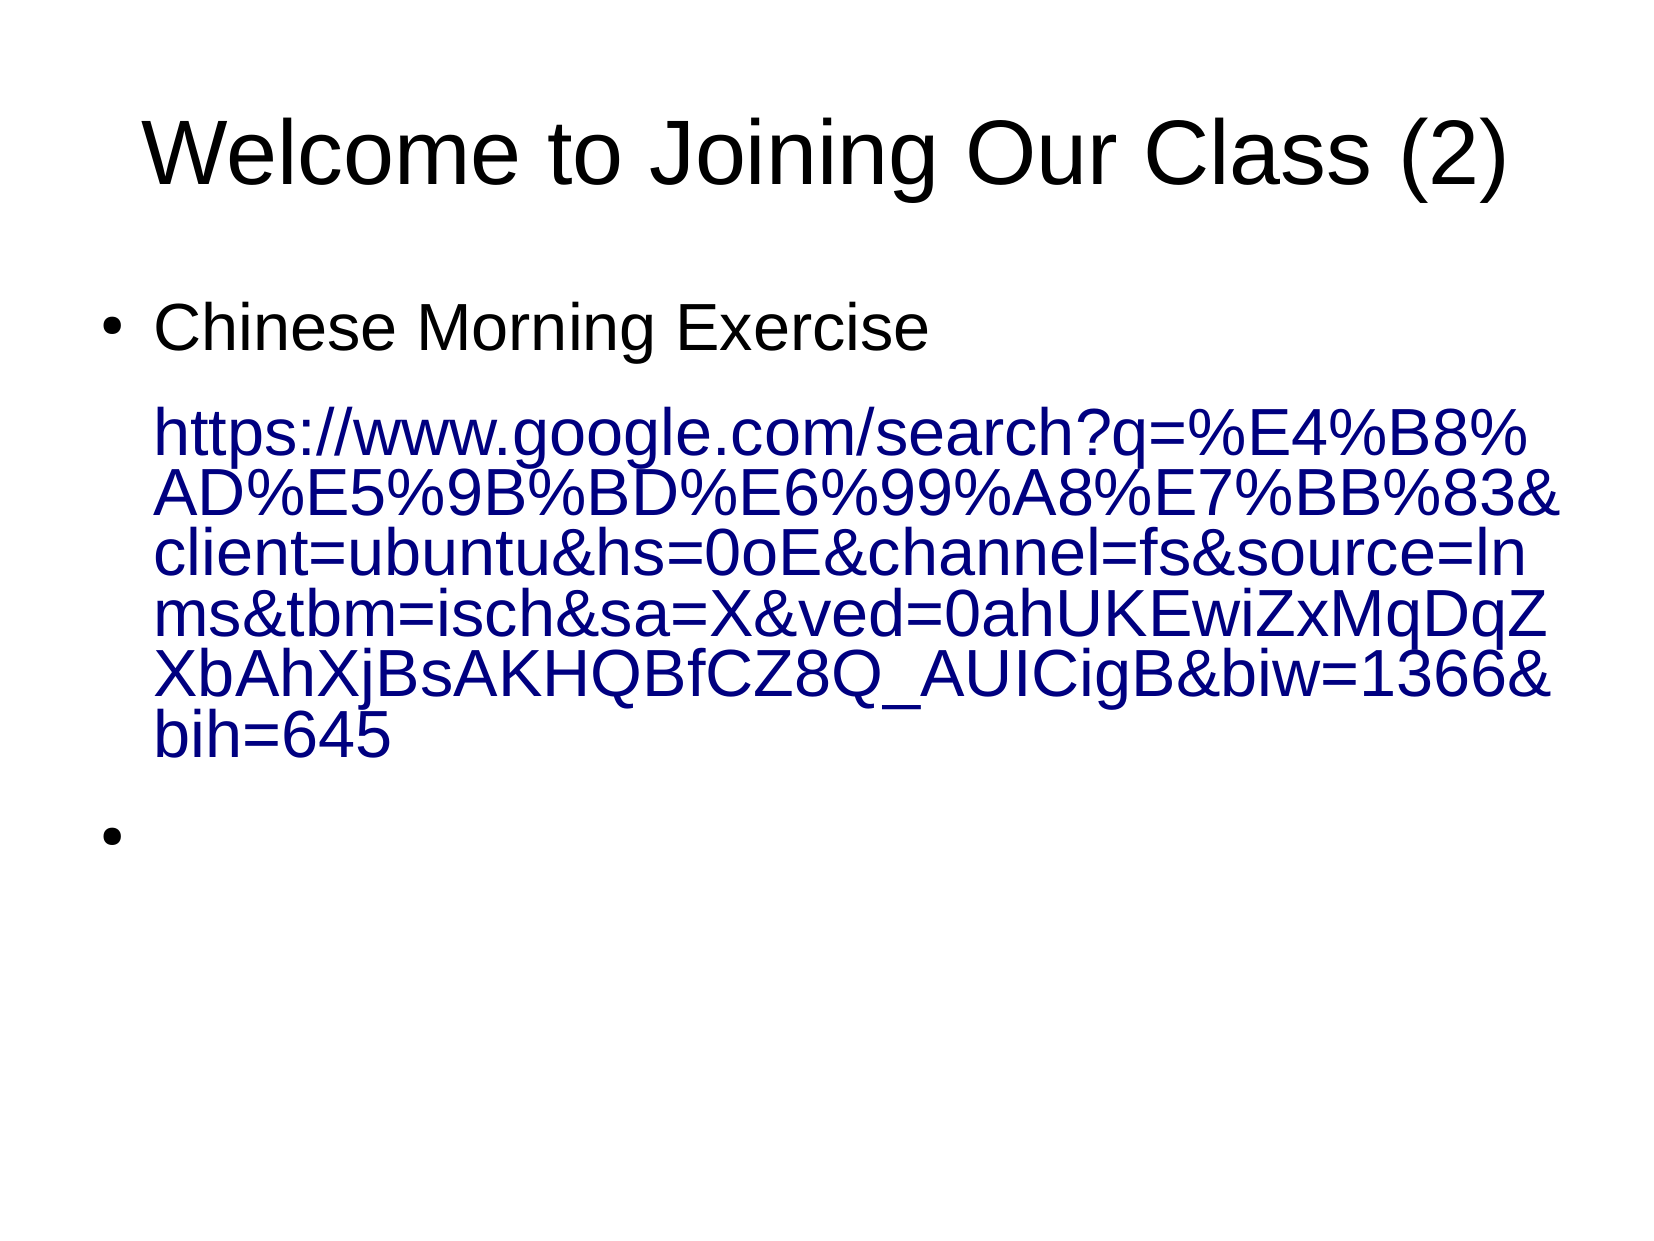

# Welcome to Joining Our Class (2)
Chinese Morning Exercise
https://www.google.com/search?q=%E4%B8%AD%E5%9B%BD%E6%99%A8%E7%BB%83&client=ubuntu&hs=0oE&channel=fs&source=lnms&tbm=isch&sa=X&ved=0ahUKEwiZxMqDqZXbAhXjBsAKHQBfCZ8Q_AUICigB&biw=1366&bih=645